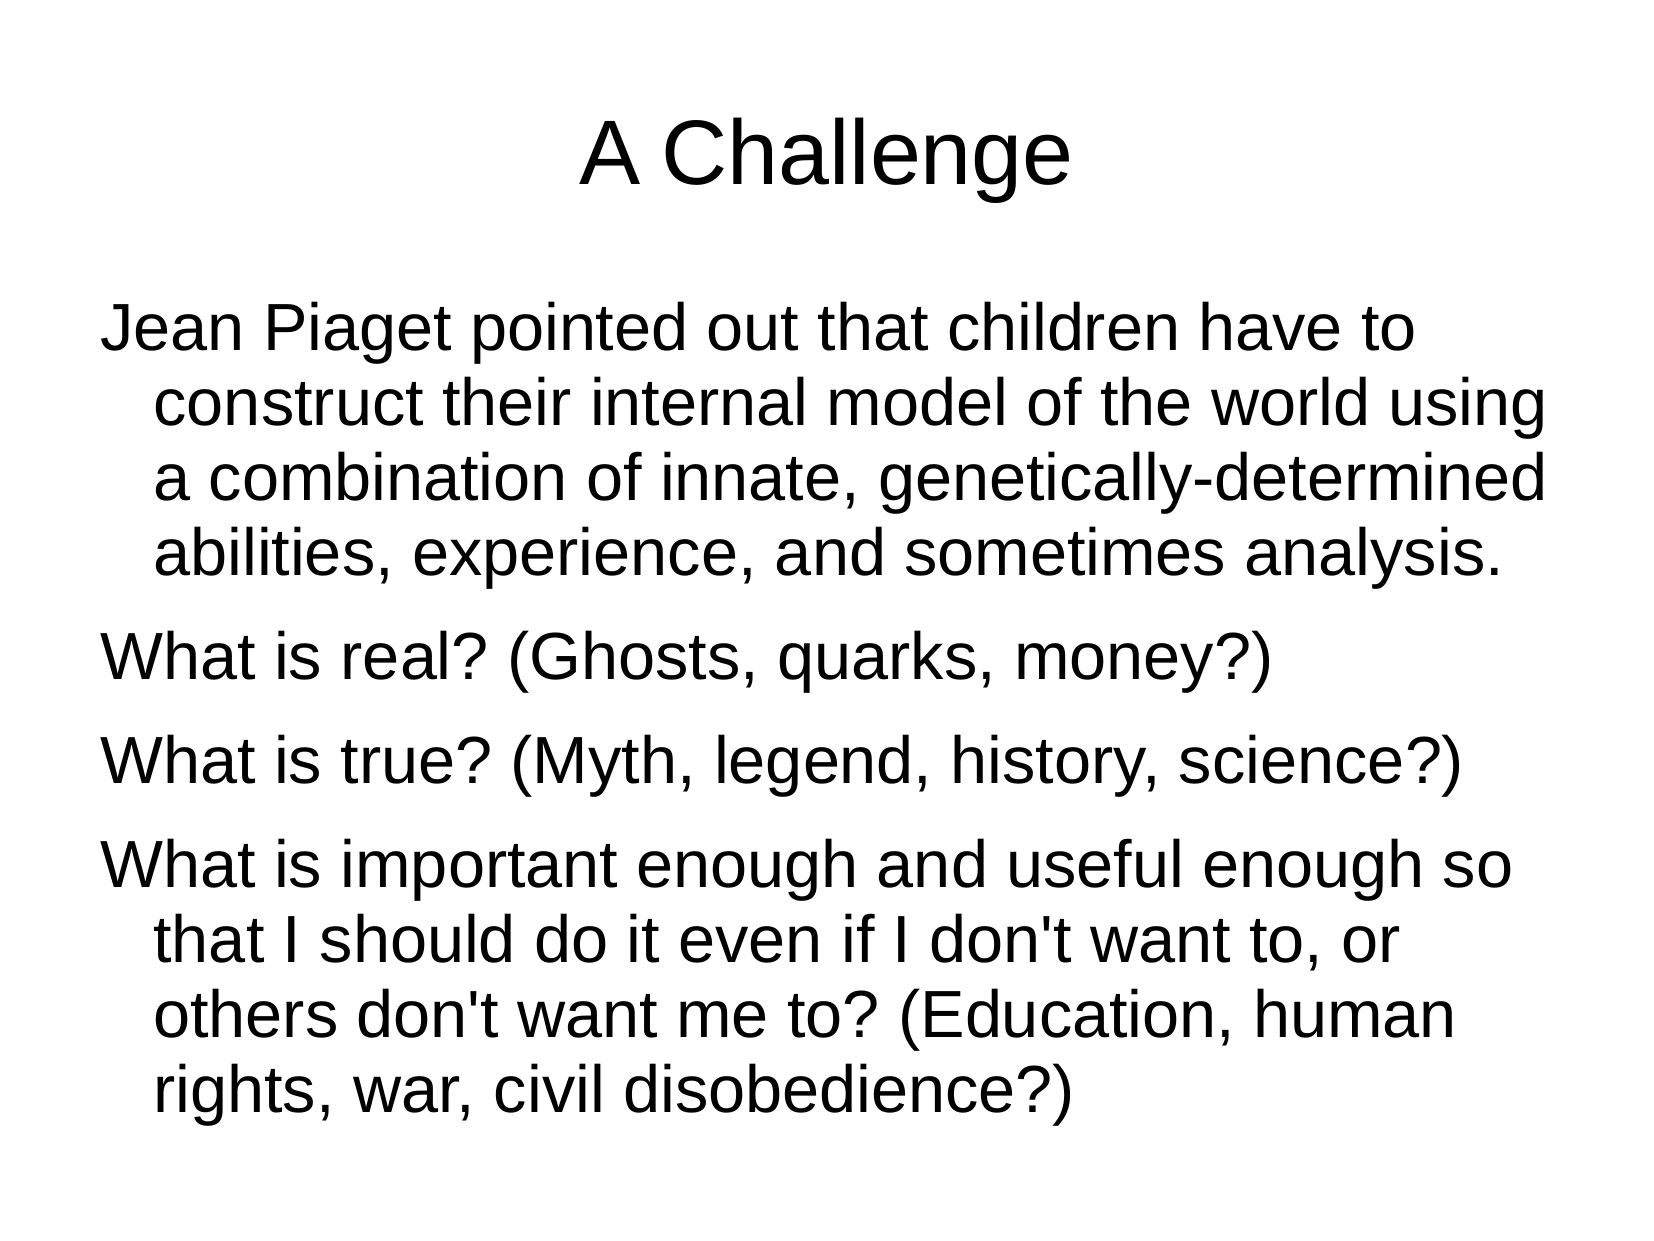

# A Challenge
Jean Piaget pointed out that children have to construct their internal model of the world using a combination of innate, genetically-determined abilities, experience, and sometimes analysis.
What is real? (Ghosts, quarks, money?)
What is true? (Myth, legend, history, science?)
What is important enough and useful enough so that I should do it even if I don't want to, or others don't want me to? (Education, human rights, war, civil disobedience?)